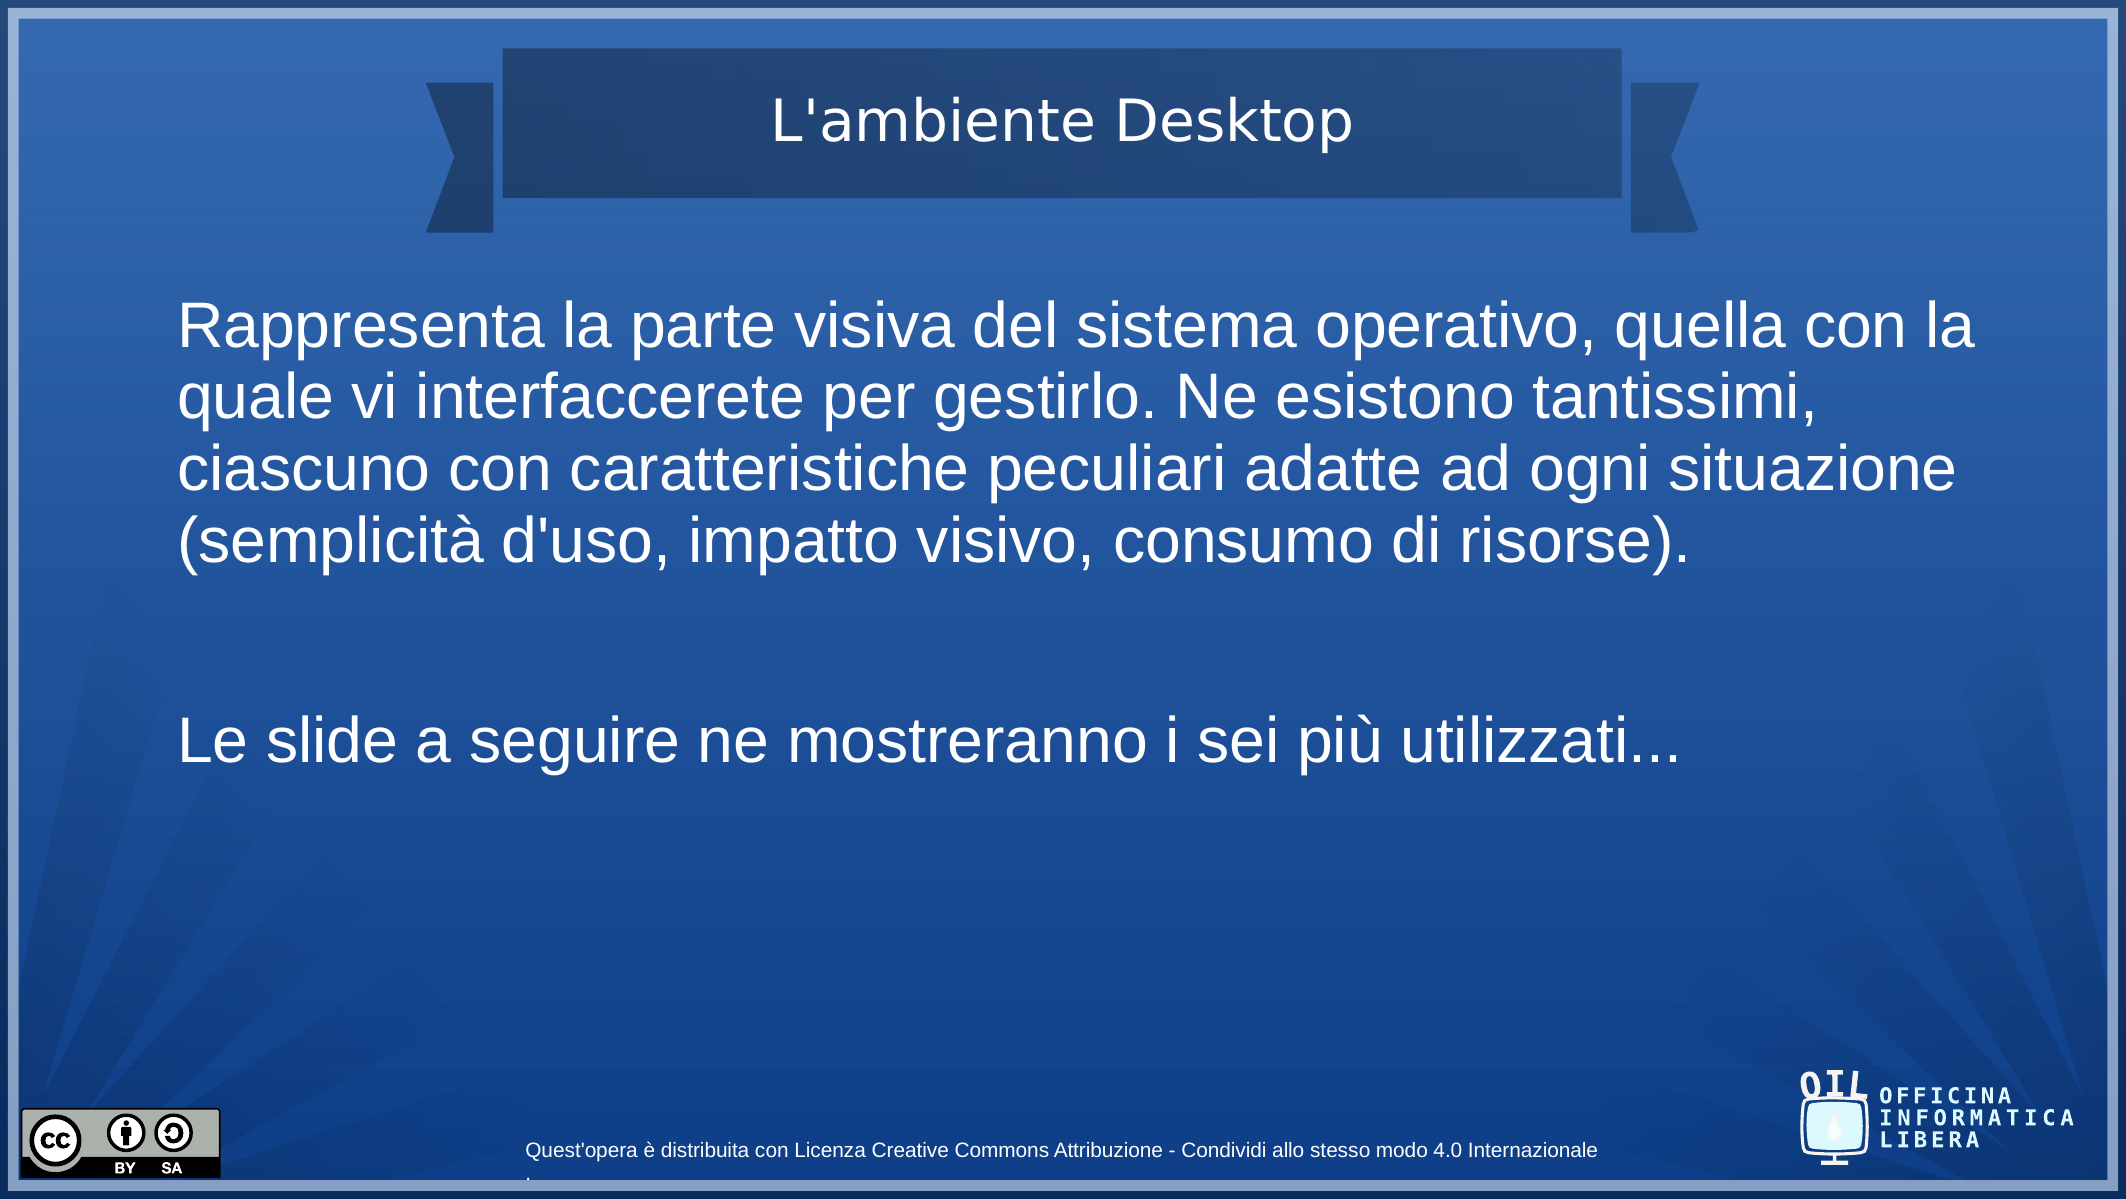

# L'ambiente Desktop
Rappresenta la parte visiva del sistema operativo, quella con la quale vi interfaccerete per gestirlo. Ne esistono tantissimi, ciascuno con caratteristiche peculiari adatte ad ogni situazione (semplicità d'uso, impatto visivo, consumo di risorse).
Le slide a seguire ne mostreranno i sei più utilizzati...
Quest'opera è distribuita con Licenza Creative Commons Attribuzione - Condividi allo stesso modo 4.0 Internazionale.